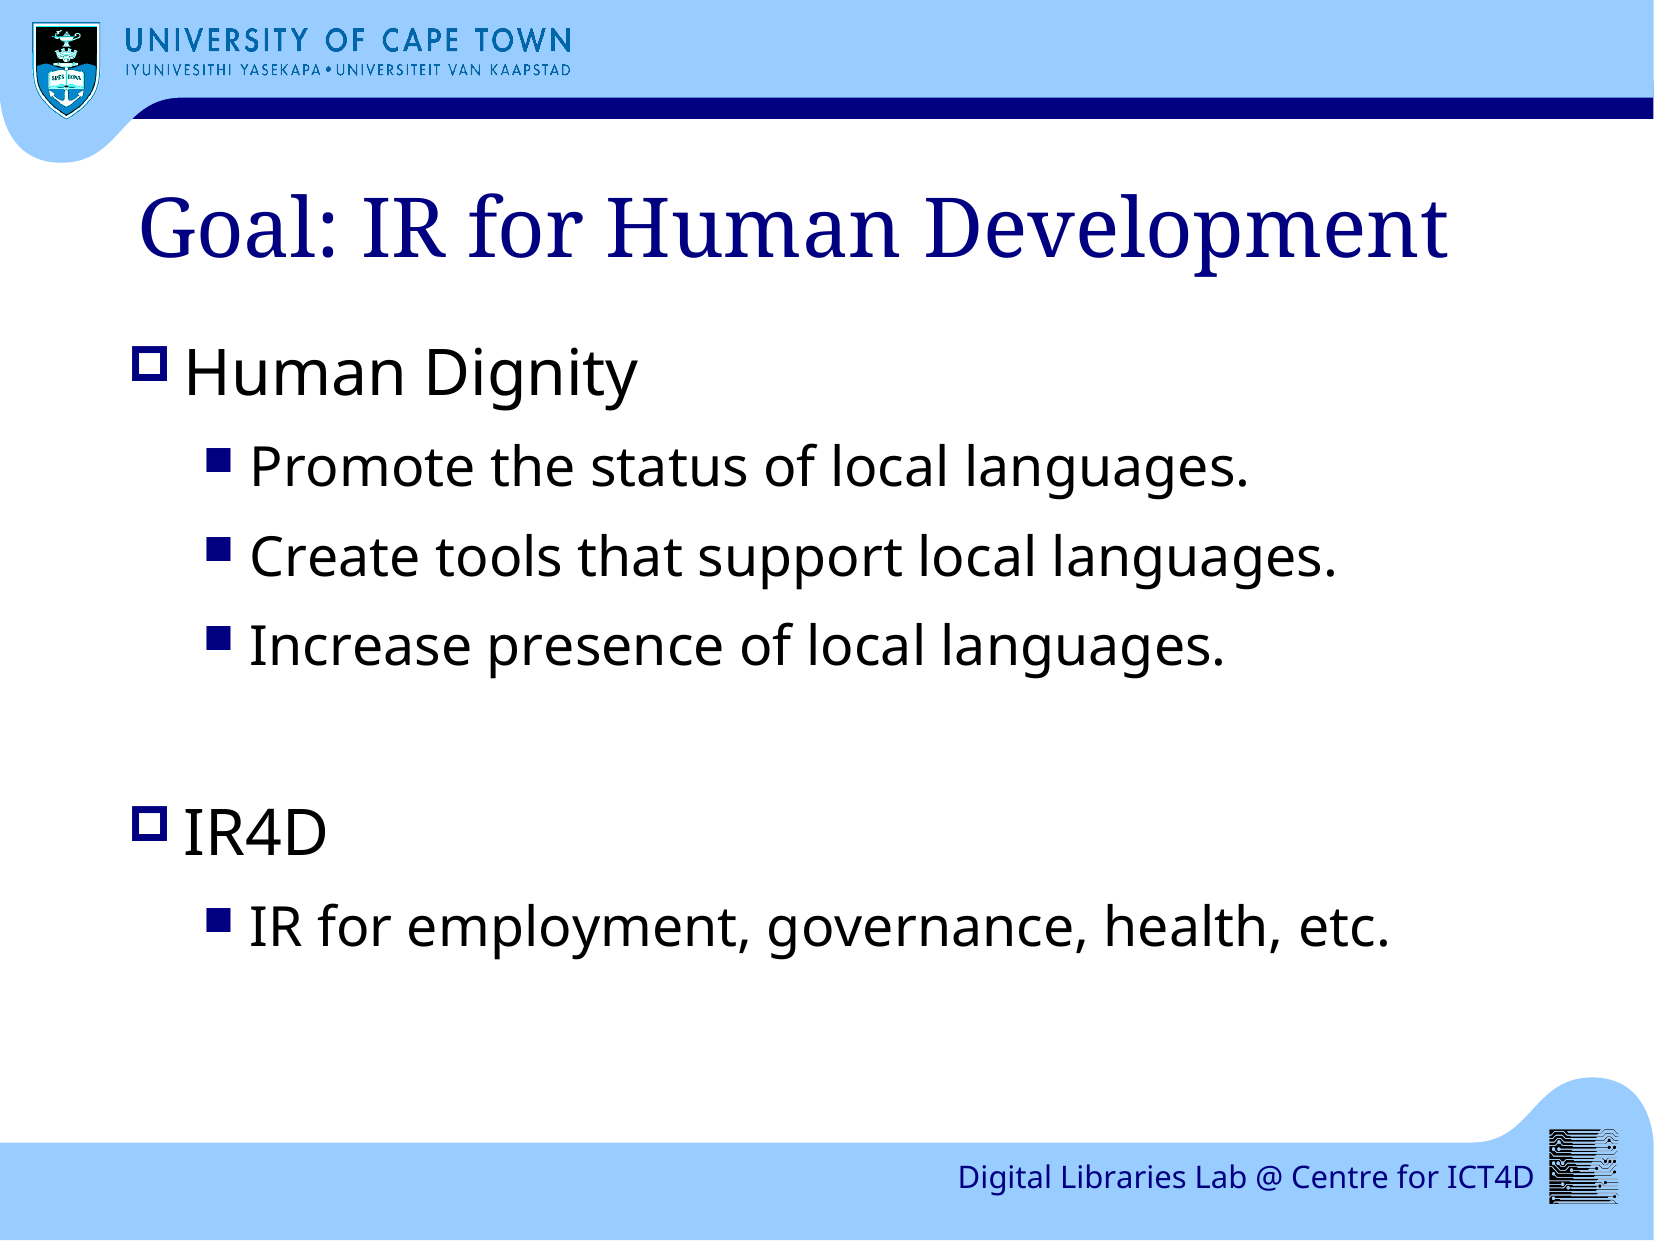

# Goal: IR for Human Development
Human Dignity
Promote the status of local languages.
Create tools that support local languages.
Increase presence of local languages.
IR4D
IR for employment, governance, health, etc.